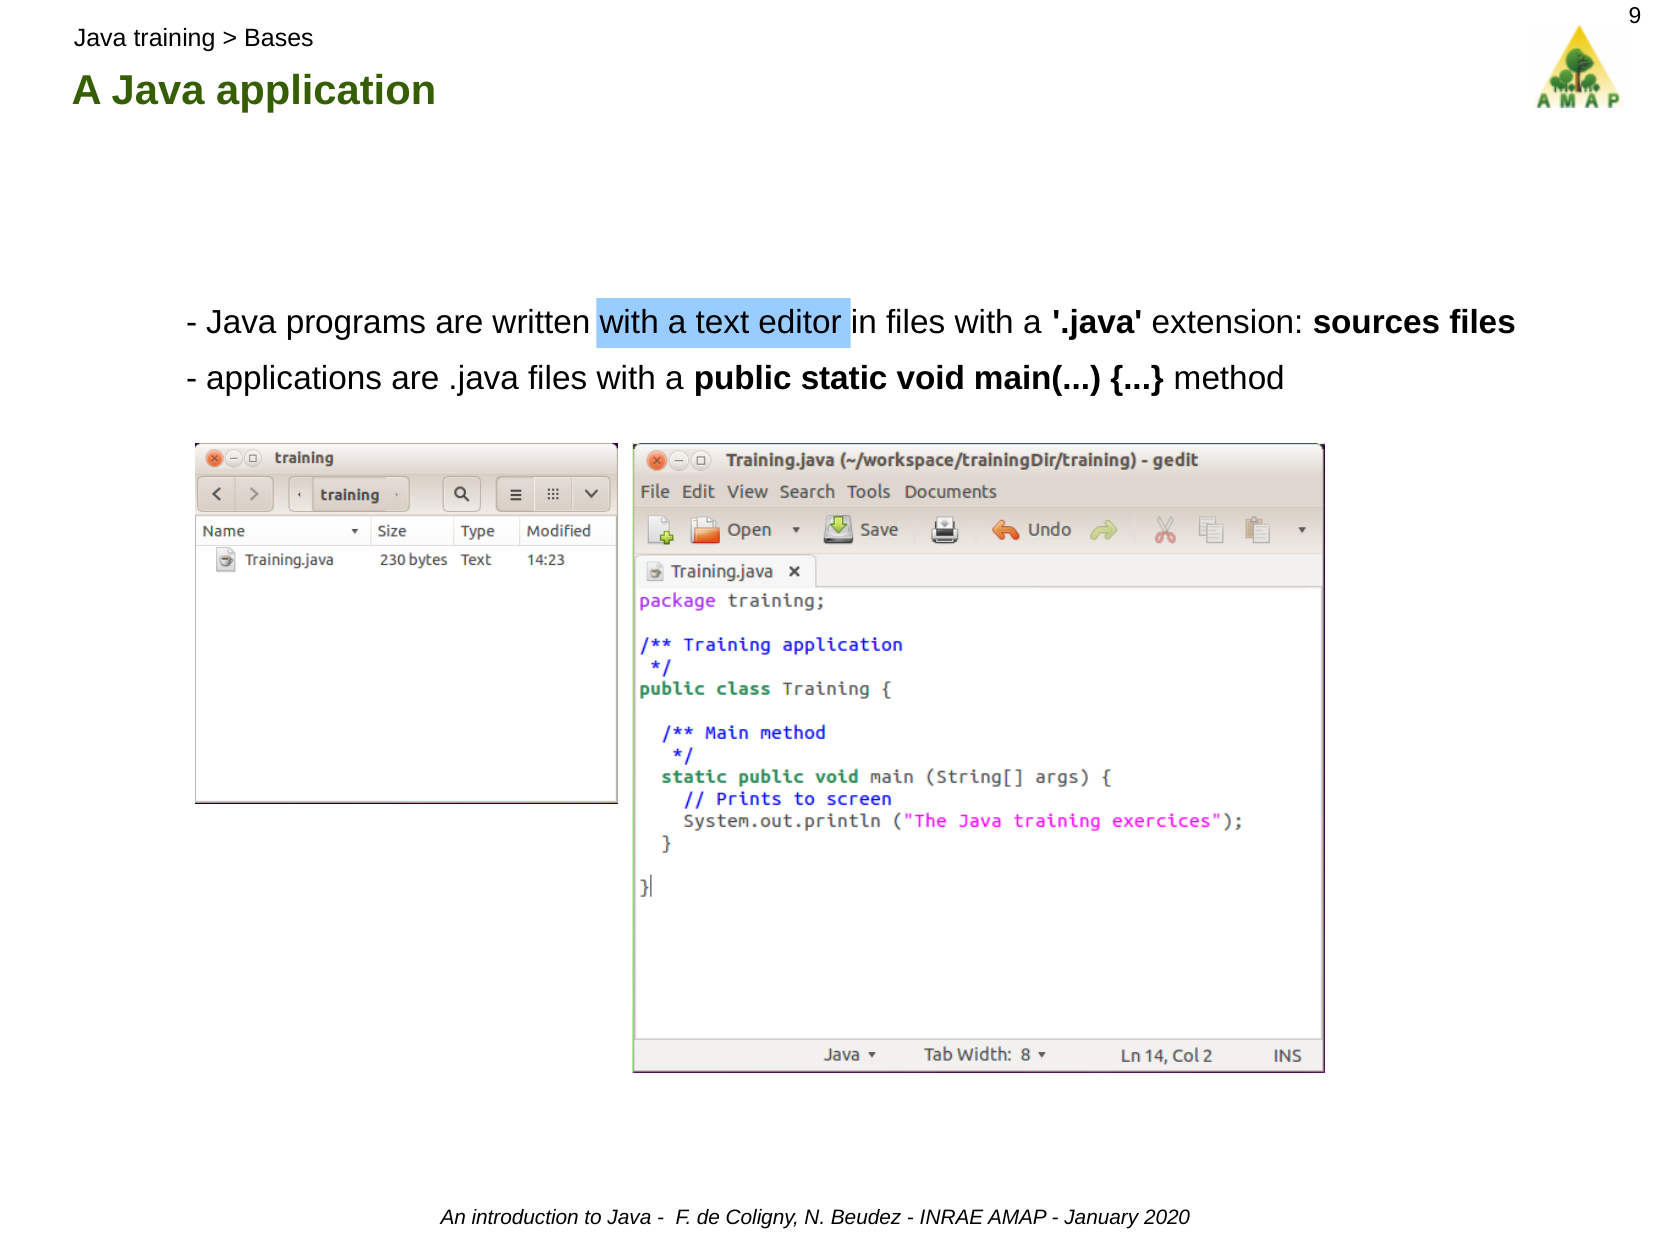

9
Java training > Bases
A Java application
- Java programs are written with a text editor in files with a '.java' extension: sources files
- applications are .java files with a public static void main(...) {...} method